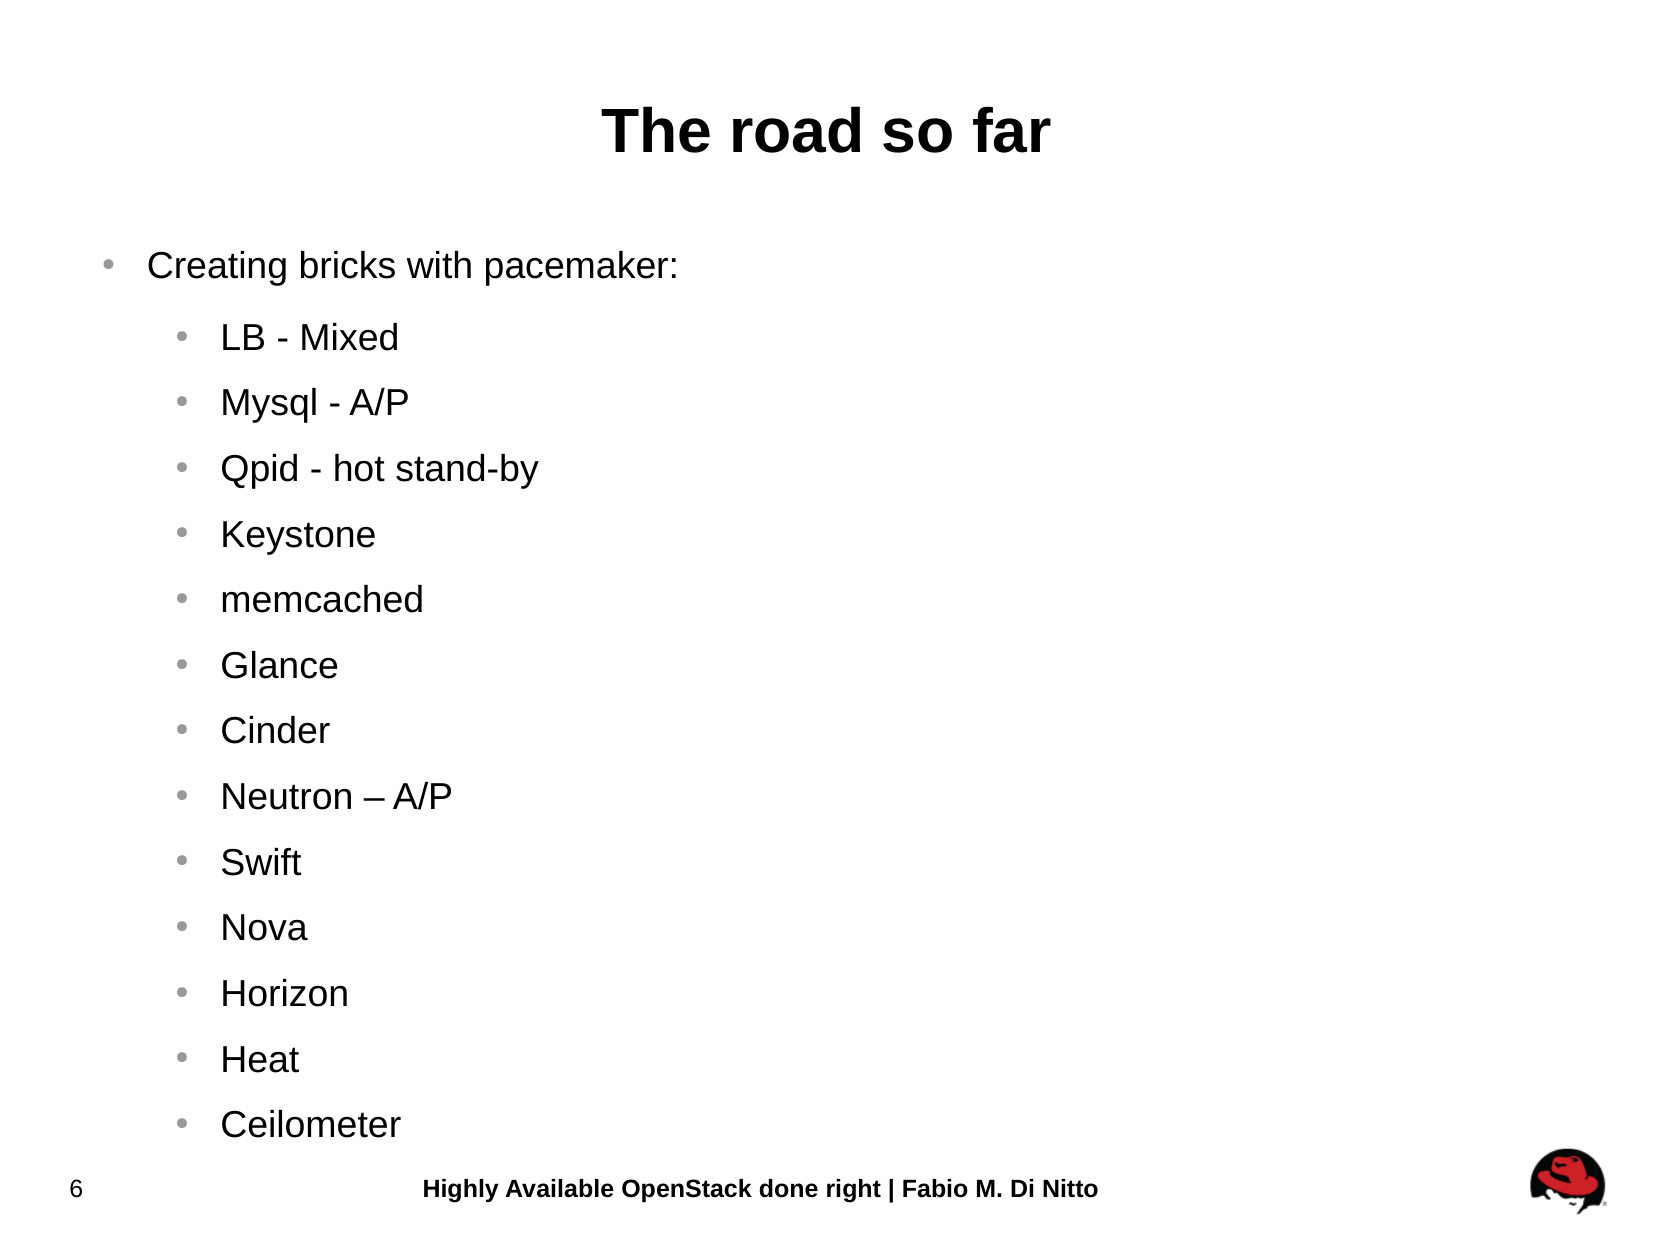

# The road so far
Creating bricks with pacemaker:
LB - Mixed
Mysql - A/P
Qpid - hot stand-by
Keystone
memcached
Glance
Cinder
Neutron – A/P
Swift
Nova
Horizon
Heat
Ceilometer